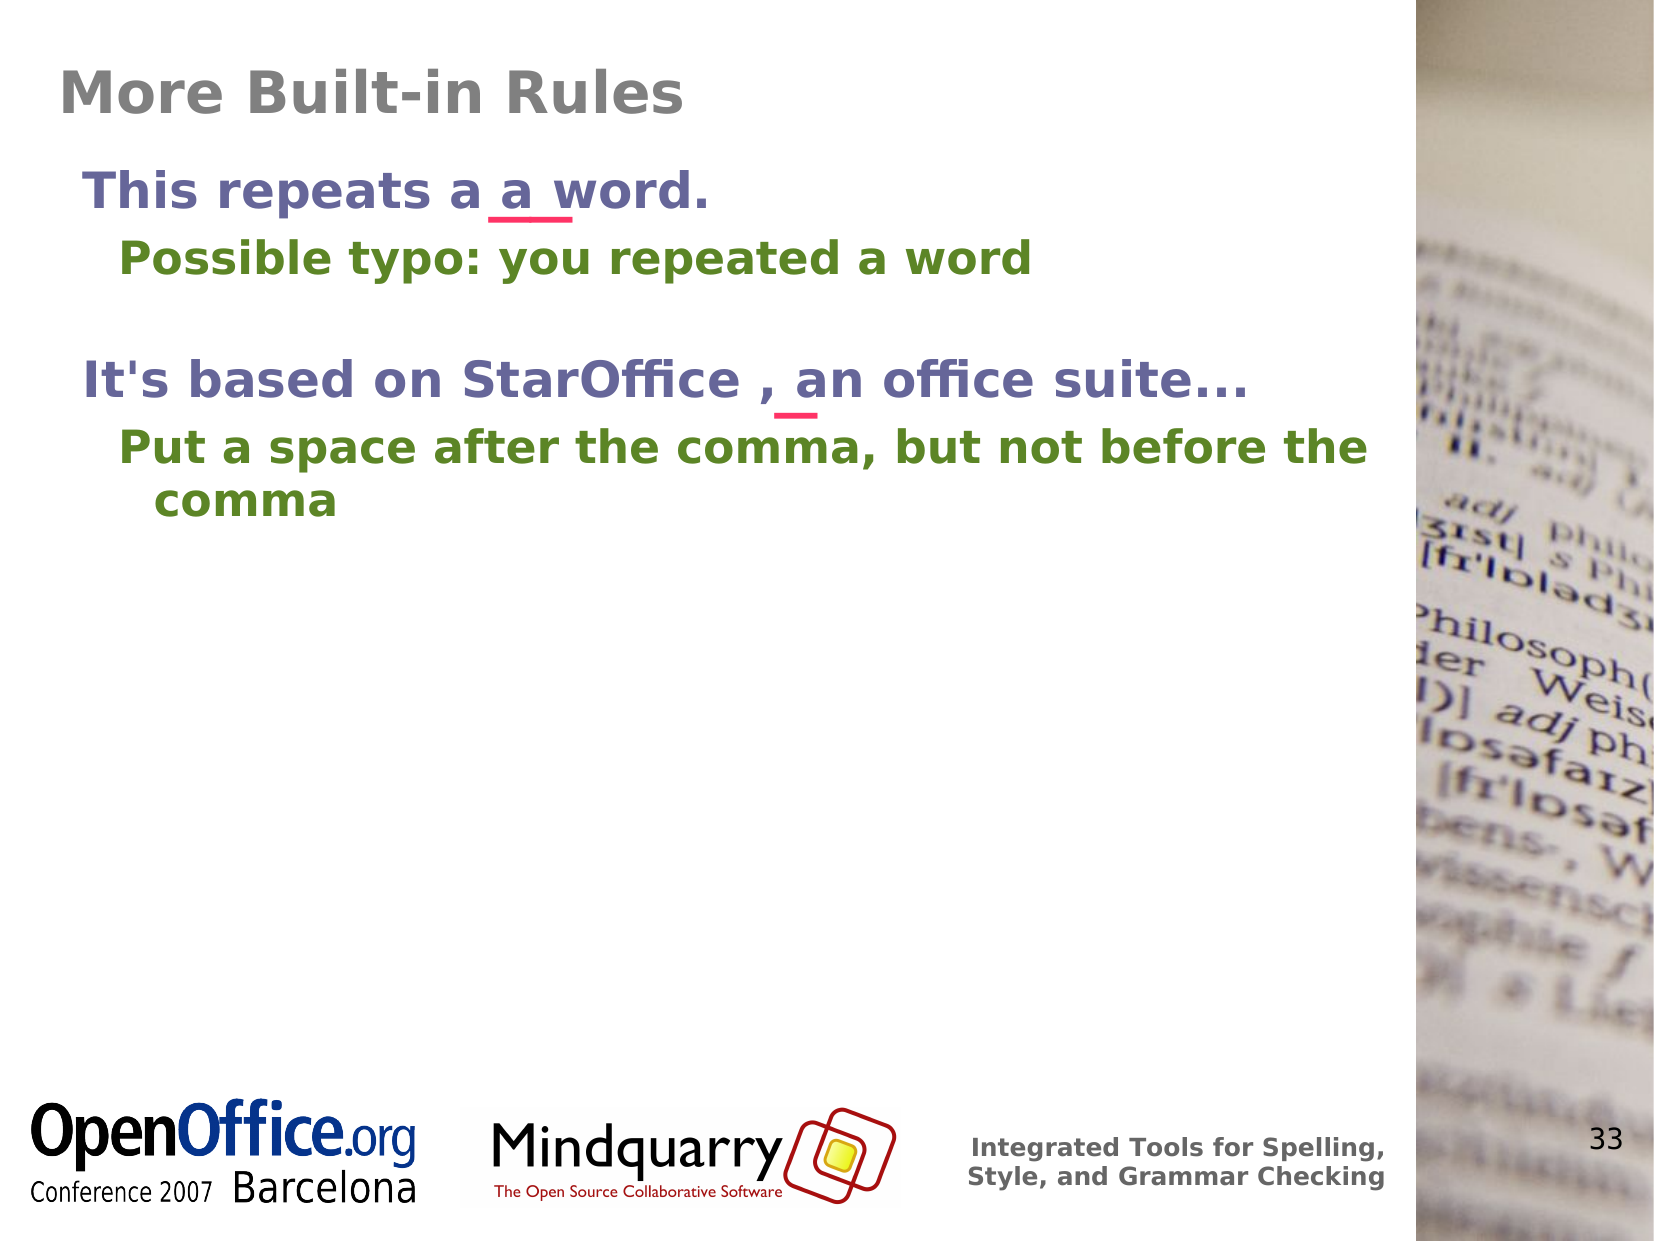

More Built-in Rules
This repeats a a word.
Possible typo: you repeated a word
It's based on StarOffice , an office suite...
Put a space after the comma, but not before the comma
__
_
33
#